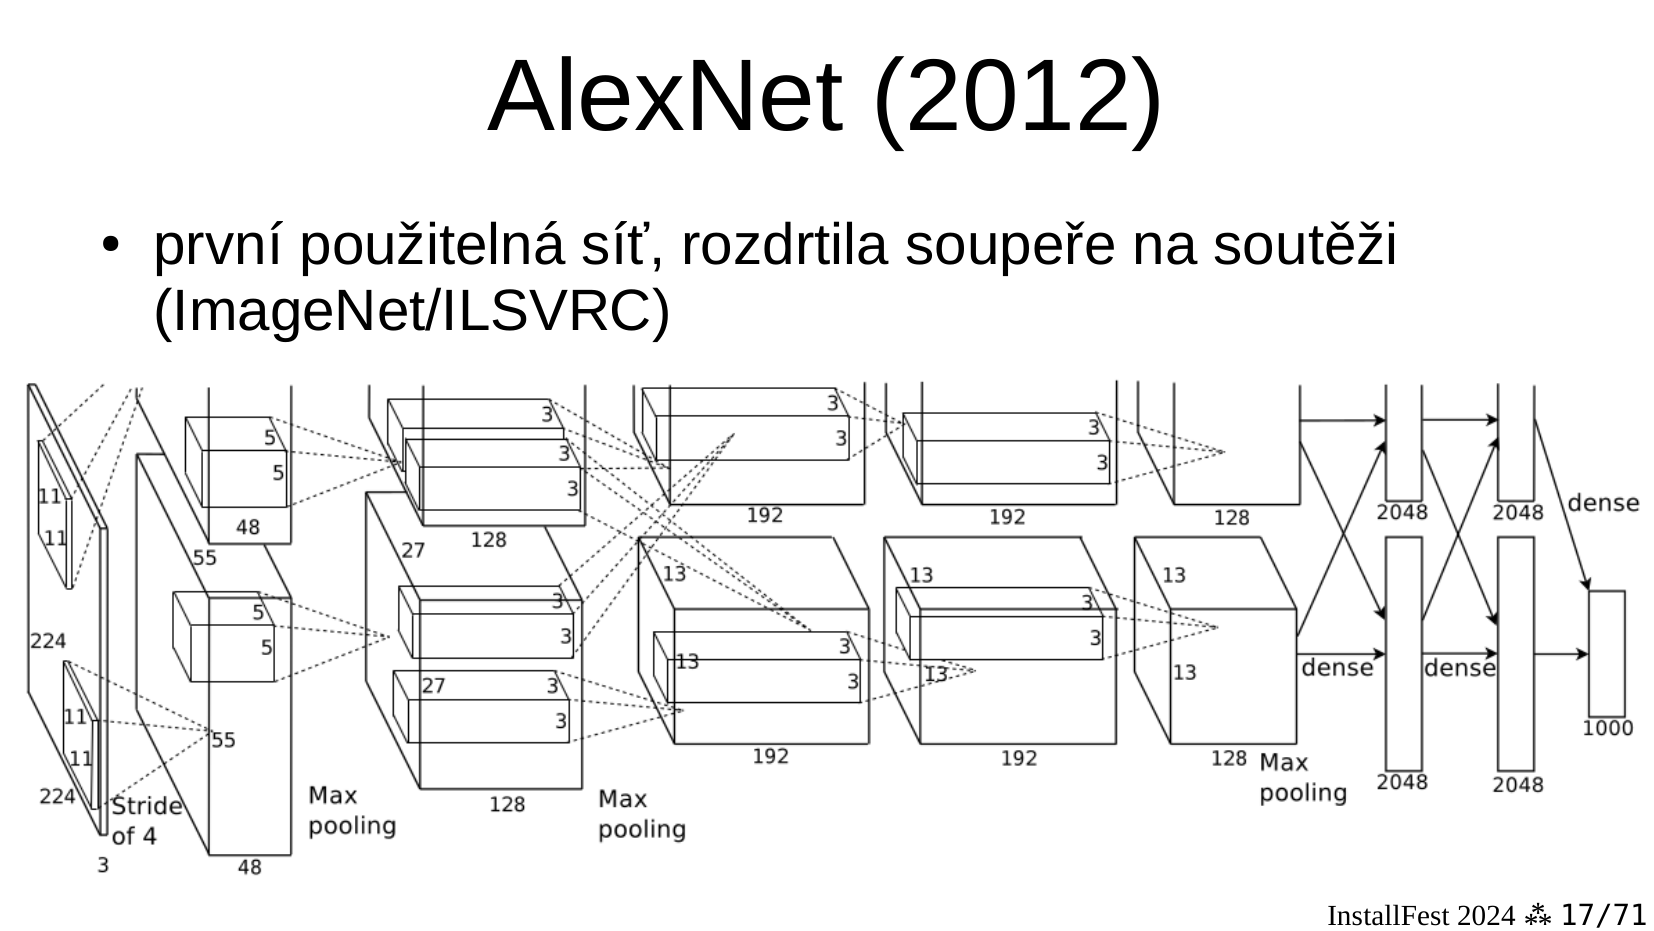

# AlexNet (2012)
první použitelná síť, rozdrtila soupeře na soutěži (ImageNet/ILSVRC)
17